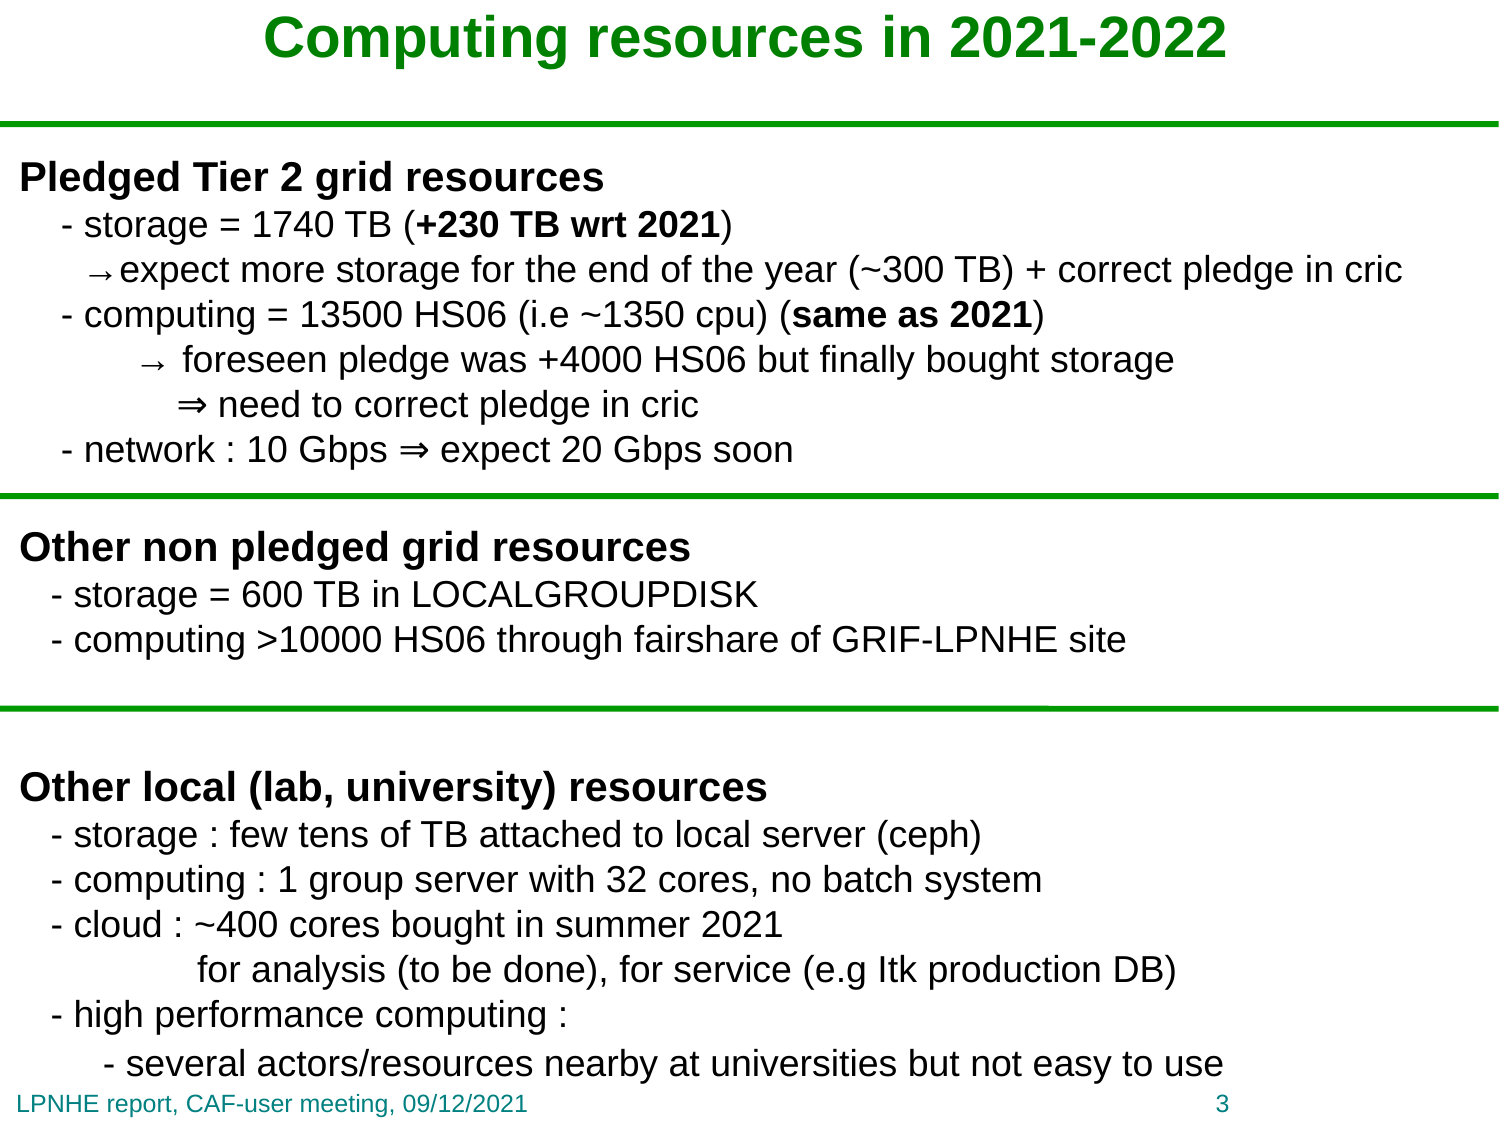

Computing resources in 2021-2022
Pledged Tier 2 grid resources
 - storage = 1740 TB (+230 TB wrt 2021)
 →expect more storage for the end of the year (~300 TB) + correct pledge in cric
 - computing = 13500 HS06 (i.e ~1350 cpu) (same as 2021)
 → foreseen pledge was +4000 HS06 but finally bought storage
 ⇒ need to correct pledge in cric
 - network : 10 Gbps ⇒ expect 20 Gbps soon
Other non pledged grid resources
 - storage = 600 TB in LOCALGROUPDISK
 - computing >10000 HS06 through fairshare of GRIF-LPNHE site
Other local (lab, university) resources
 - storage : few tens of TB attached to local server (ceph)
 - computing : 1 group server with 32 cores, no batch system
 - cloud : ~400 cores bought in summer 2021
 for analysis (to be done), for service (e.g Itk production DB)
 - high performance computing :
 - several actors/resources nearby at universities but not easy to use